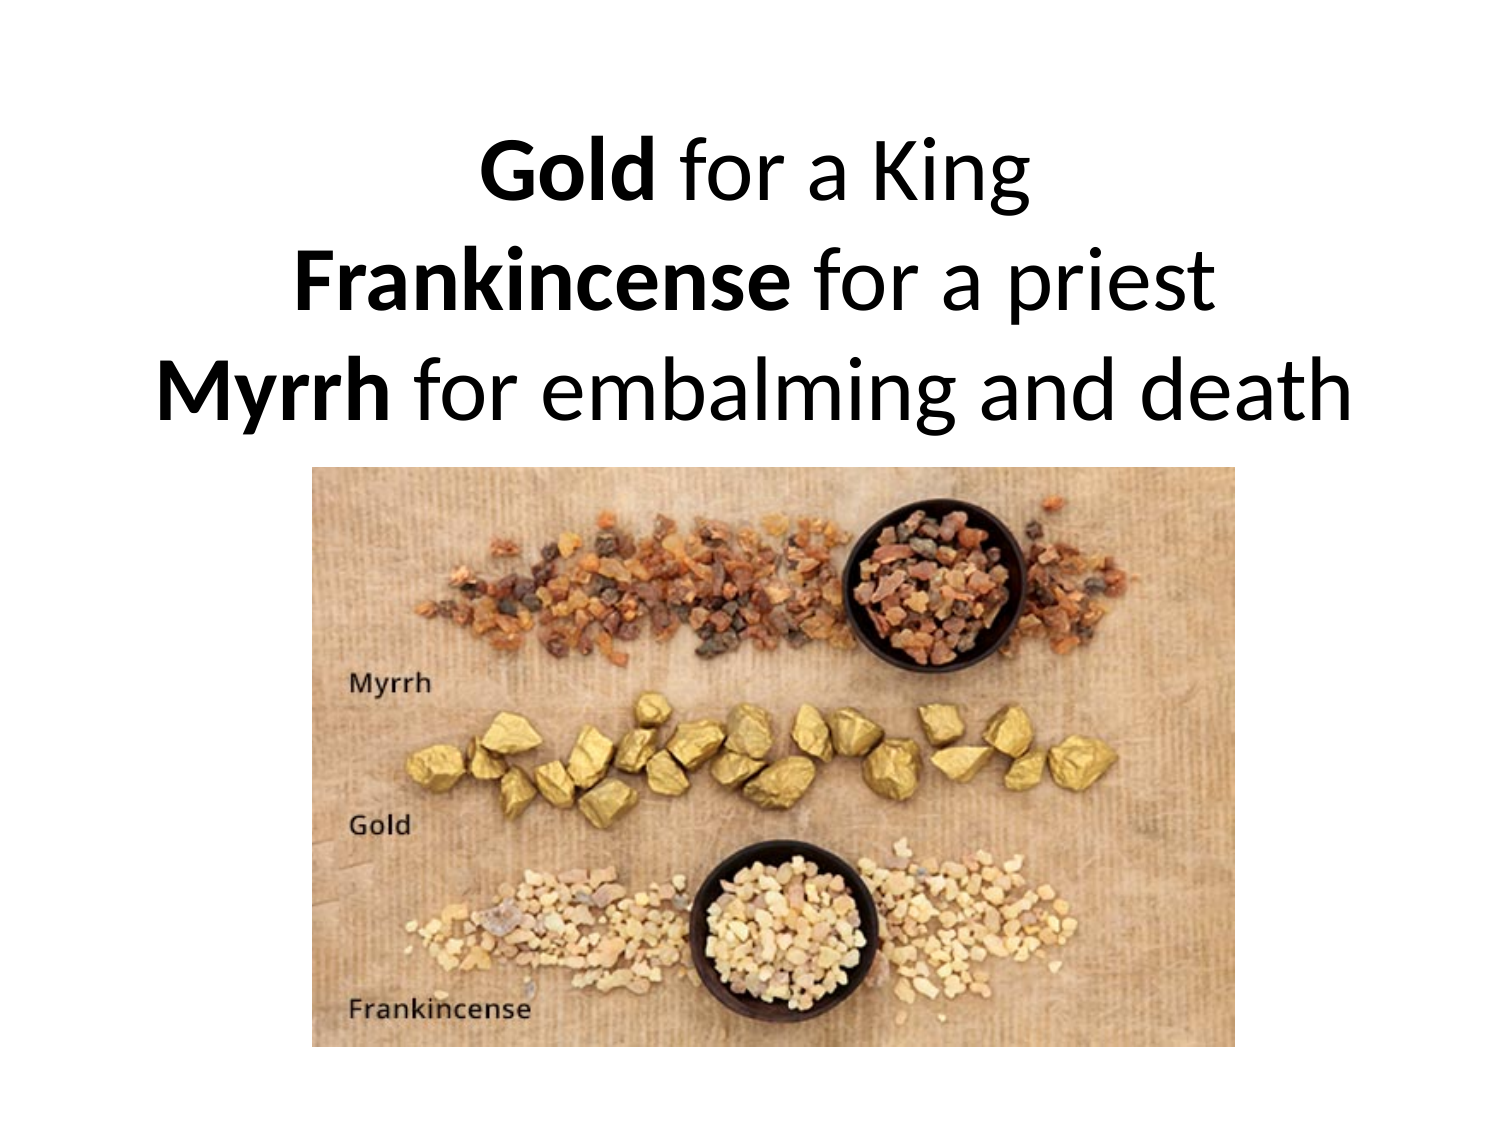

# Gold for a King Frankincense for a priest Myrrh for embalming and death